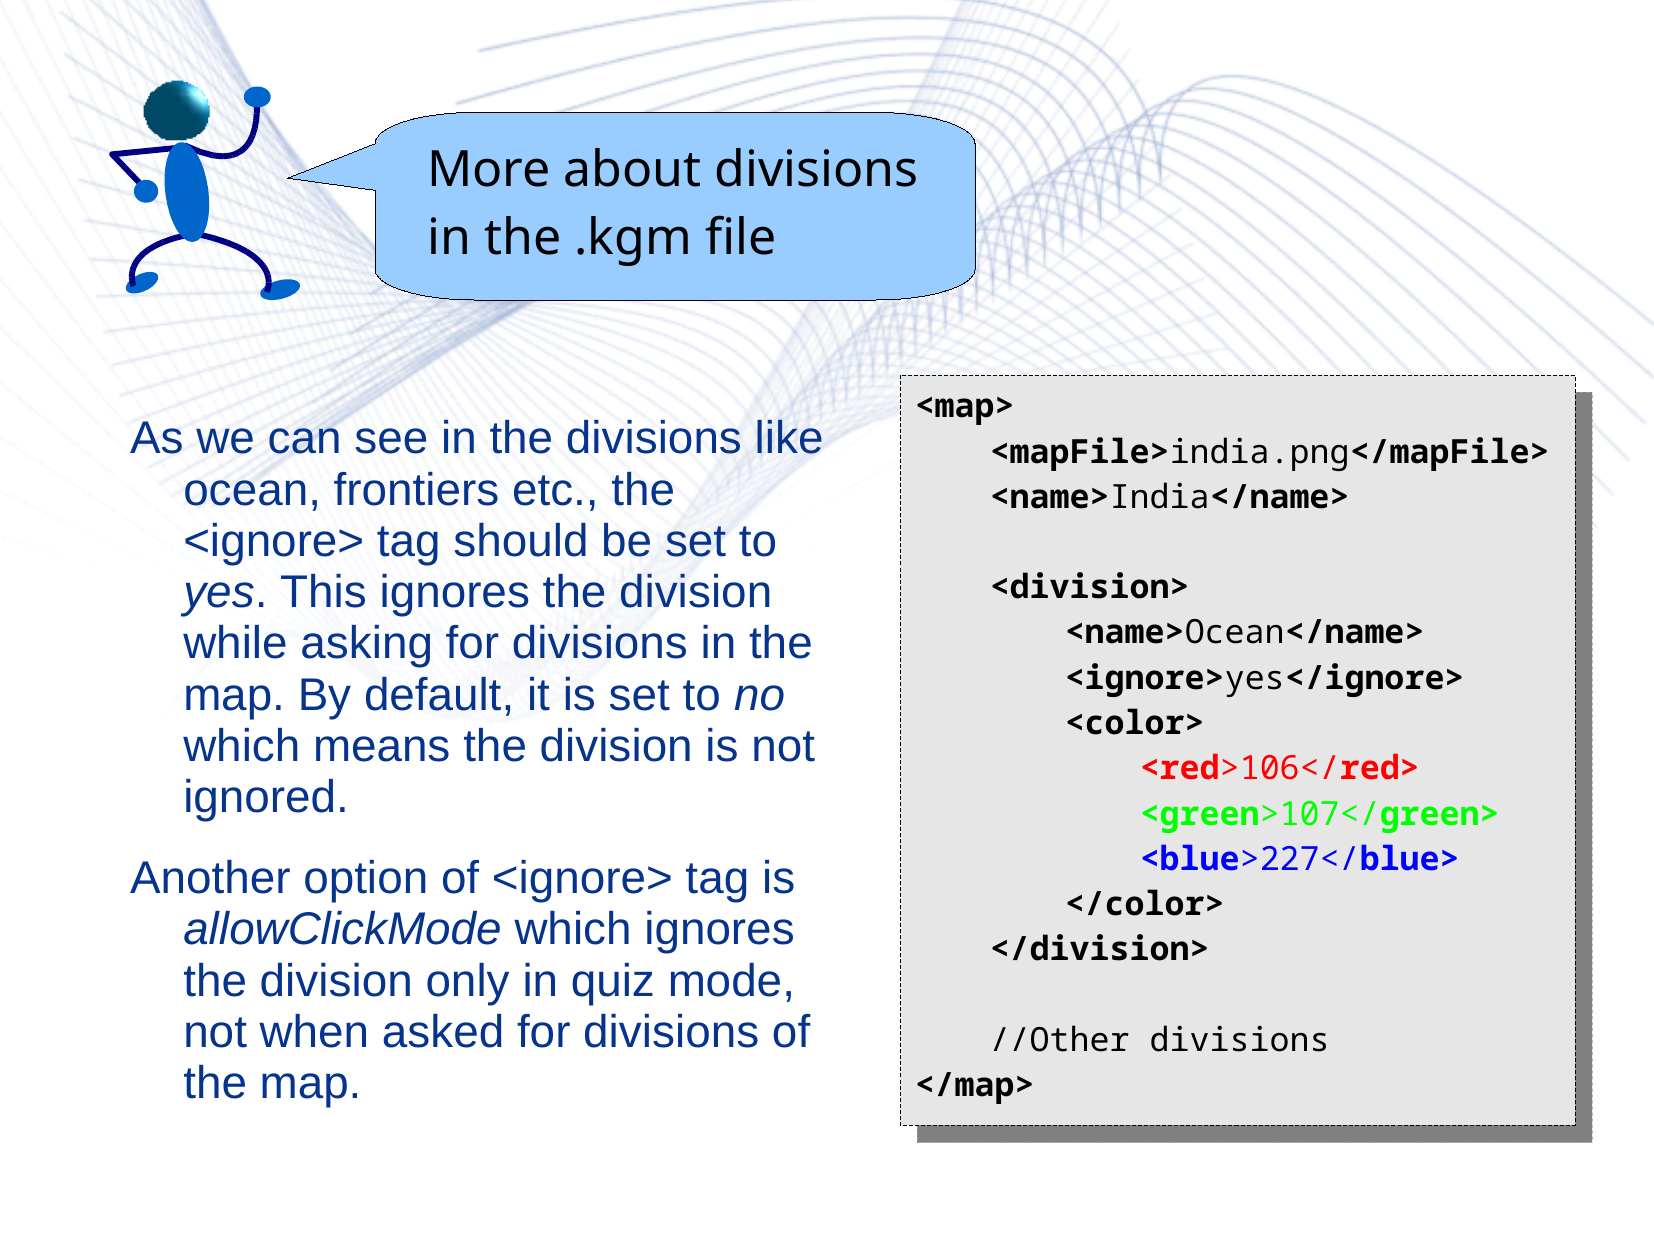

More about divisions in the .kgm file
<map>
	<mapFile>india.png</mapFile>
	<name>India</name>
	<division>
		<name>Ocean</name>
		<ignore>yes</ignore>
		<color>
			<red>106</red>
			<green>107</green>
			<blue>227</blue>
		</color>
	</division>
	//Other divisions
</map>
# As we can see in the divisions like ocean, frontiers etc., the <ignore> tag should be set to yes. This ignores the division while asking for divisions in the map. By default, it is set to no which means the division is not ignored.
Another option of <ignore> tag is allowClickMode which ignores the division only in quiz mode, not when asked for divisions of the map.